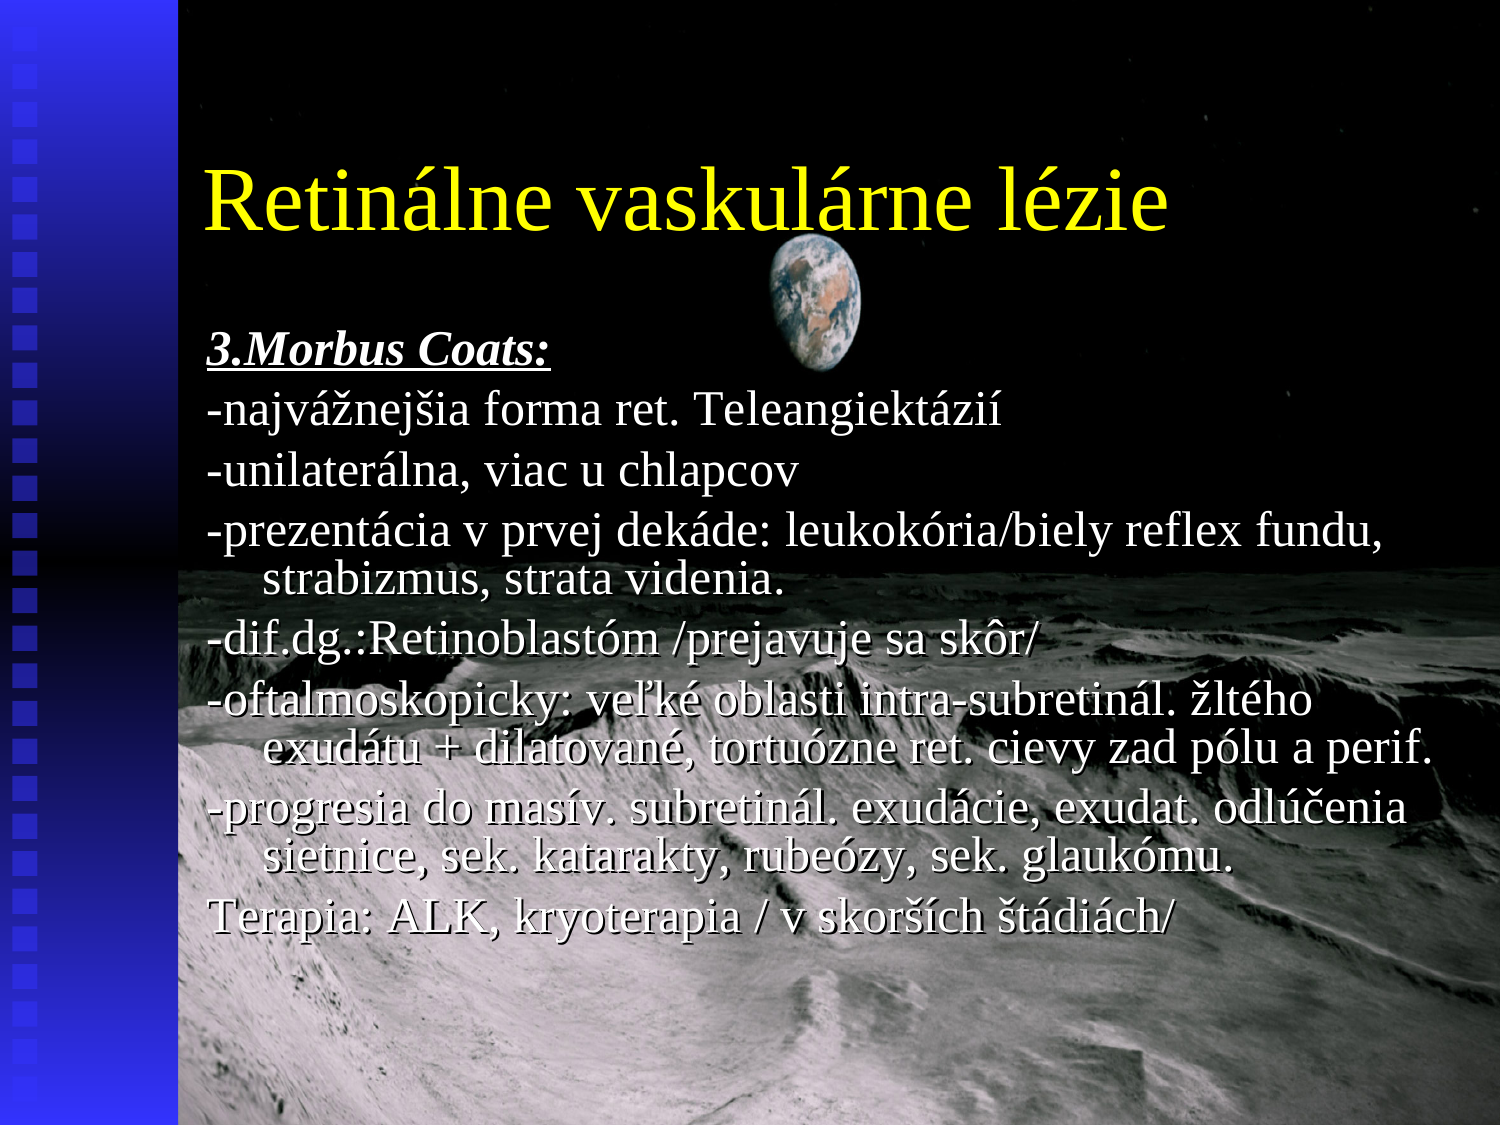

# Retinálne vaskulárne lézie
3.Morbus Coats:
-najvážnejšia forma ret. Teleangiektázií
-unilaterálna, viac u chlapcov
-prezentácia v prvej dekáde: leukokória/biely reflex fundu, strabizmus, strata videnia.
-dif.dg.:Retinoblastóm /prejavuje sa skôr/
-oftalmoskopicky: veľké oblasti intra-subretinál. žltého exudátu + dilatované, tortuózne ret. cievy zad pólu a perif.
-progresia do masív. subretinál. exudácie, exudat. odlúčenia sietnice, sek. katarakty, rubeózy, sek. glaukómu.
Terapia: ALK, kryoterapia / v skorších štádiách/